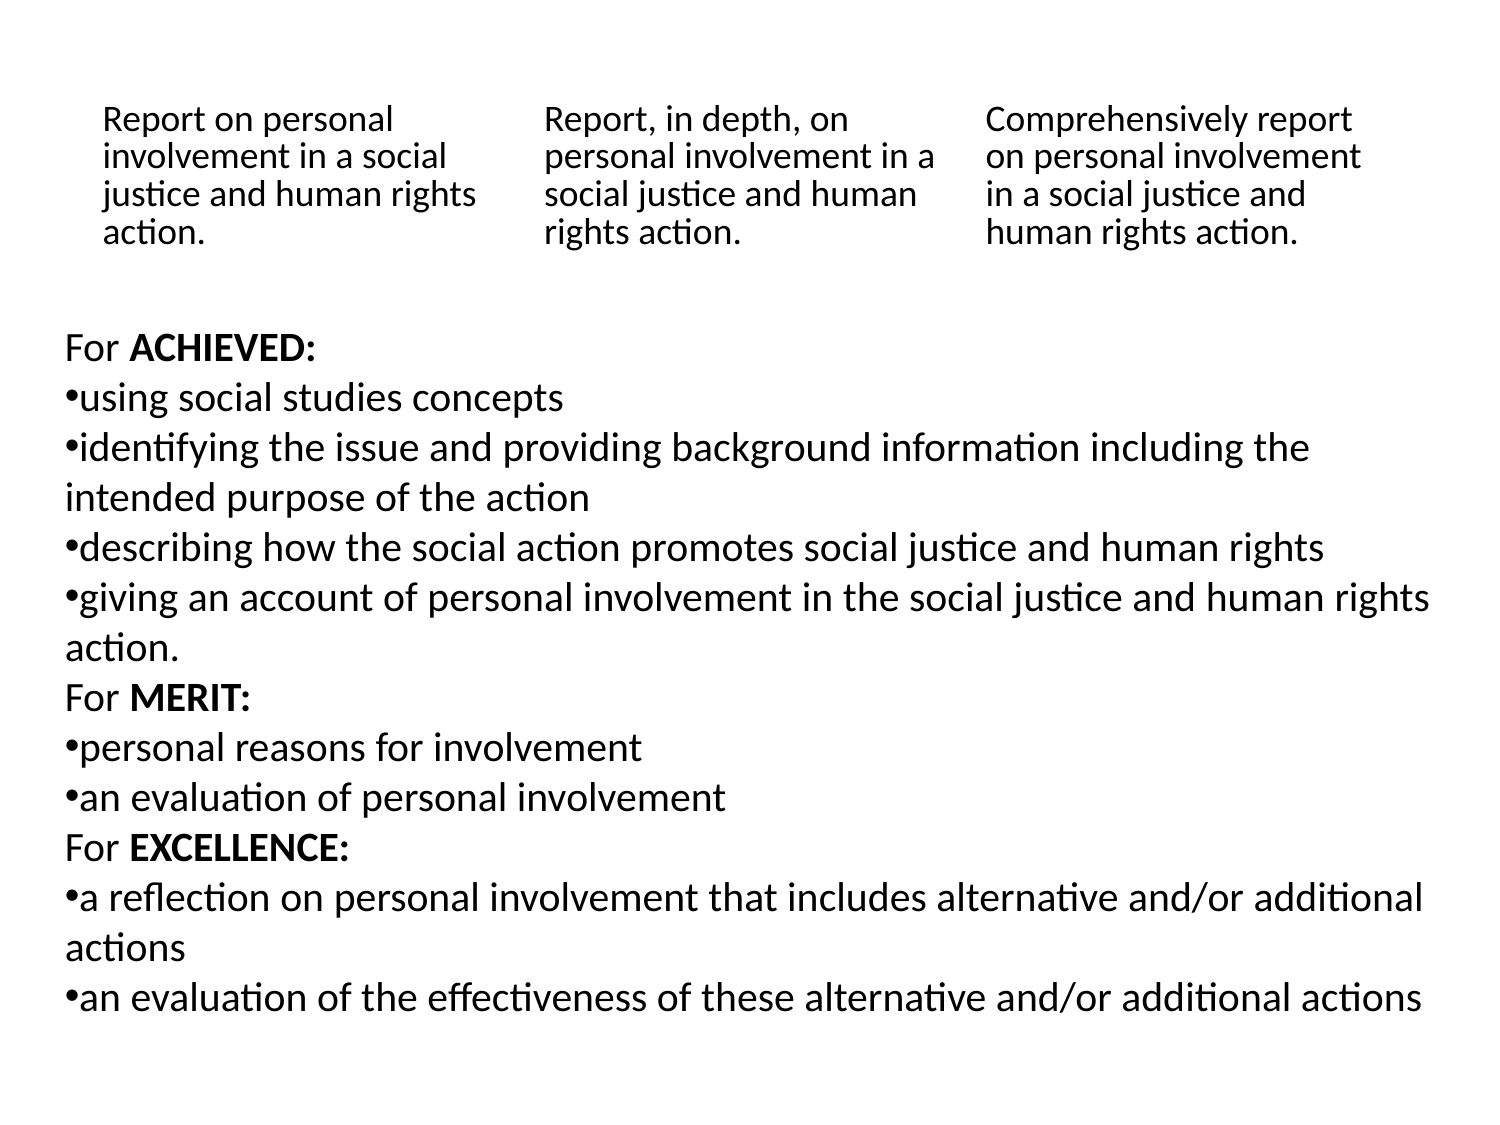

| Achieved | Merit | Excellence |
| --- | --- | --- |
| Report on personal involvement in a social justice and human rights action. | Report, in depth, on personal involvement in a social justice and human rights action. | Comprehensively report on personal involvement in a social justice and human rights action. |
For ACHIEVED:
using social studies concepts
identifying the issue and providing background information including the intended purpose of the action
describing how the social action promotes social justice and human rights
giving an account of personal involvement in the social justice and human rights action.
For MERIT:
personal reasons for involvement
an evaluation of personal involvement
For EXCELLENCE:
a reflection on personal involvement that includes alternative and/or additional actions
an evaluation of the effectiveness of these alternative and/or additional actions